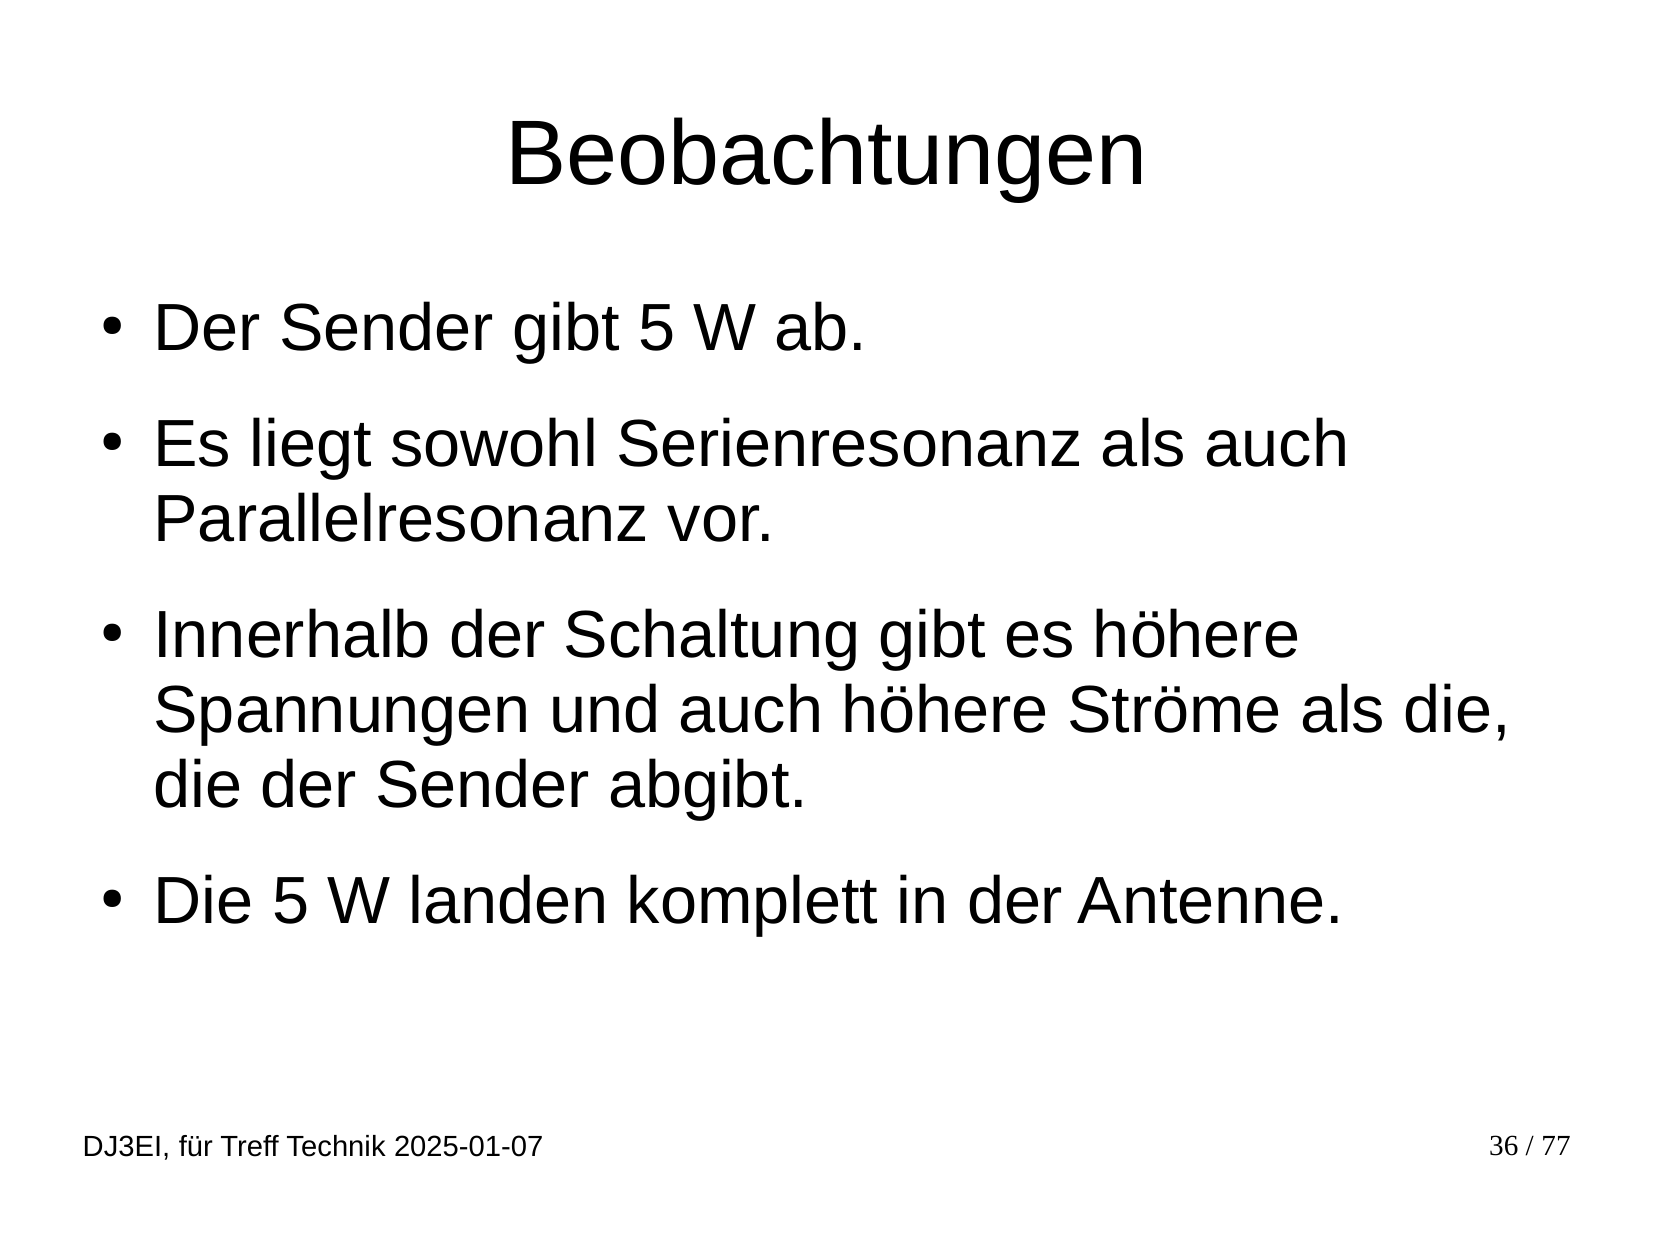

# Beobachtungen
Der Sender gibt 5 W ab.
Es liegt sowohl Serienresonanz als auch
Parallelresonanz vor.
Innerhalb der Schaltung gibt es höhere Spannungen und auch höhere Ströme als die,
die der Sender abgibt.
Die 5 W landen komplett in der Antenne.
36